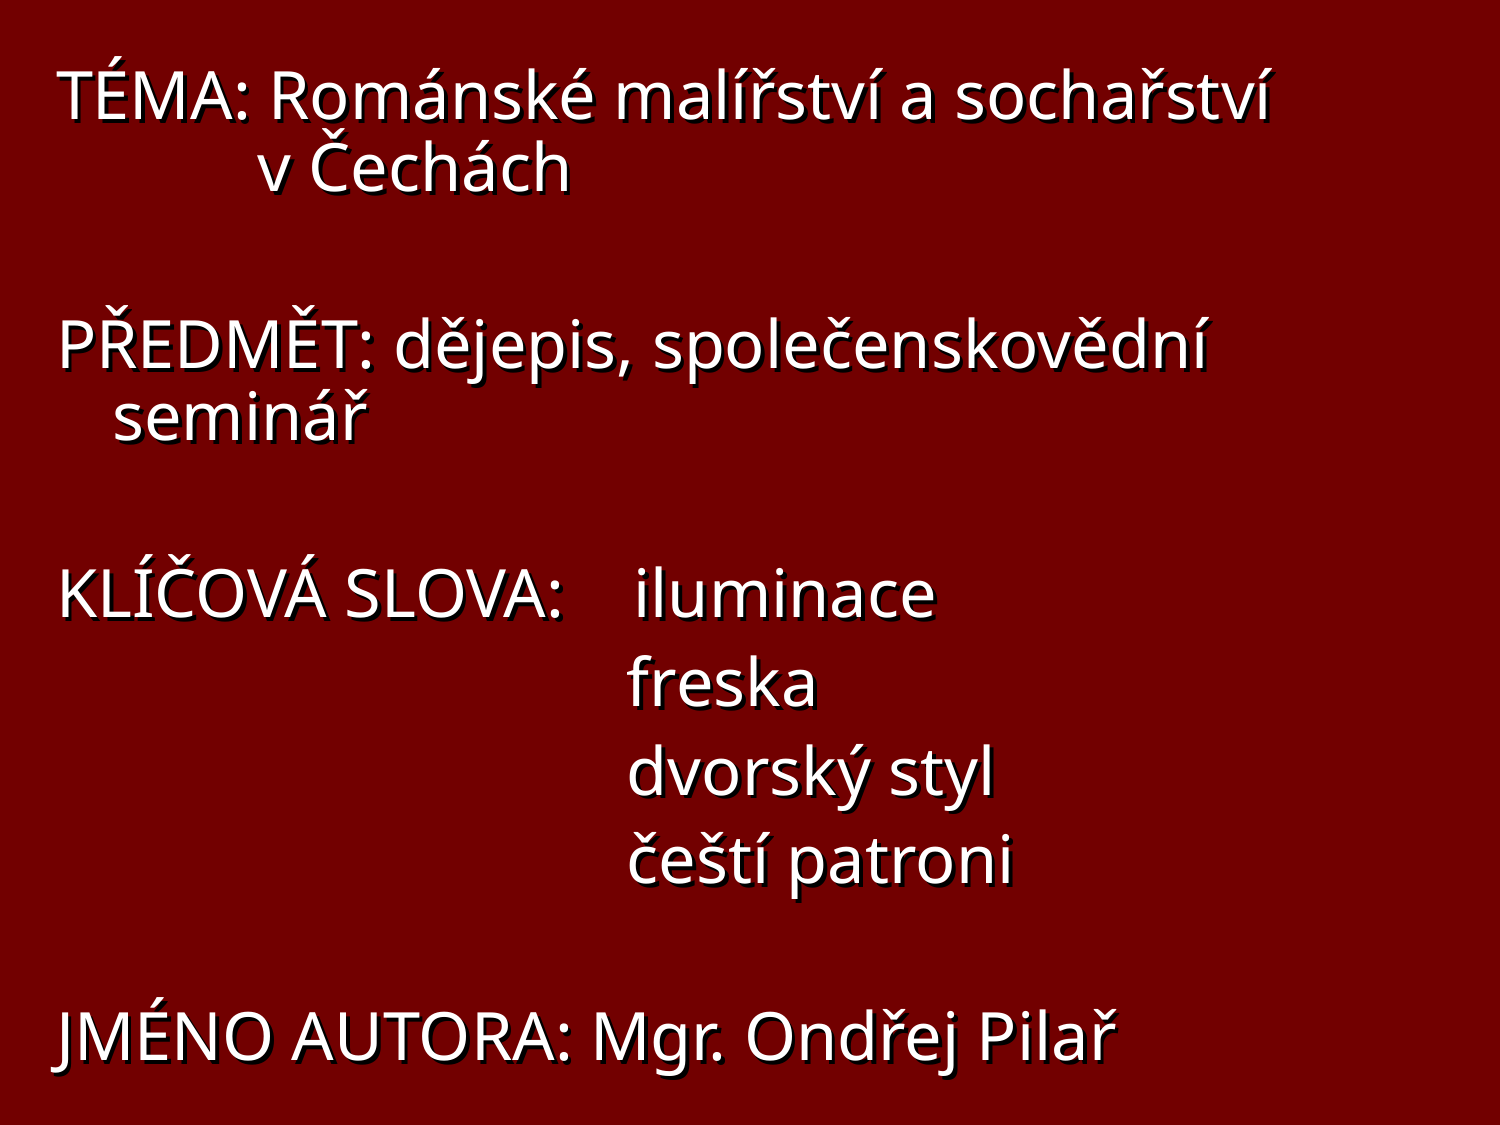

# TÉMA: Románské malířství a sochařství 	 v Čechách
PŘEDMĚT: dějepis, společenskovědní seminář
KLÍČOVÁ SLOVA: iluminace
				 freska
				 dvorský styl
				 čeští patroni
JMÉNO AUTORA: Mgr. Ondřej Pilař